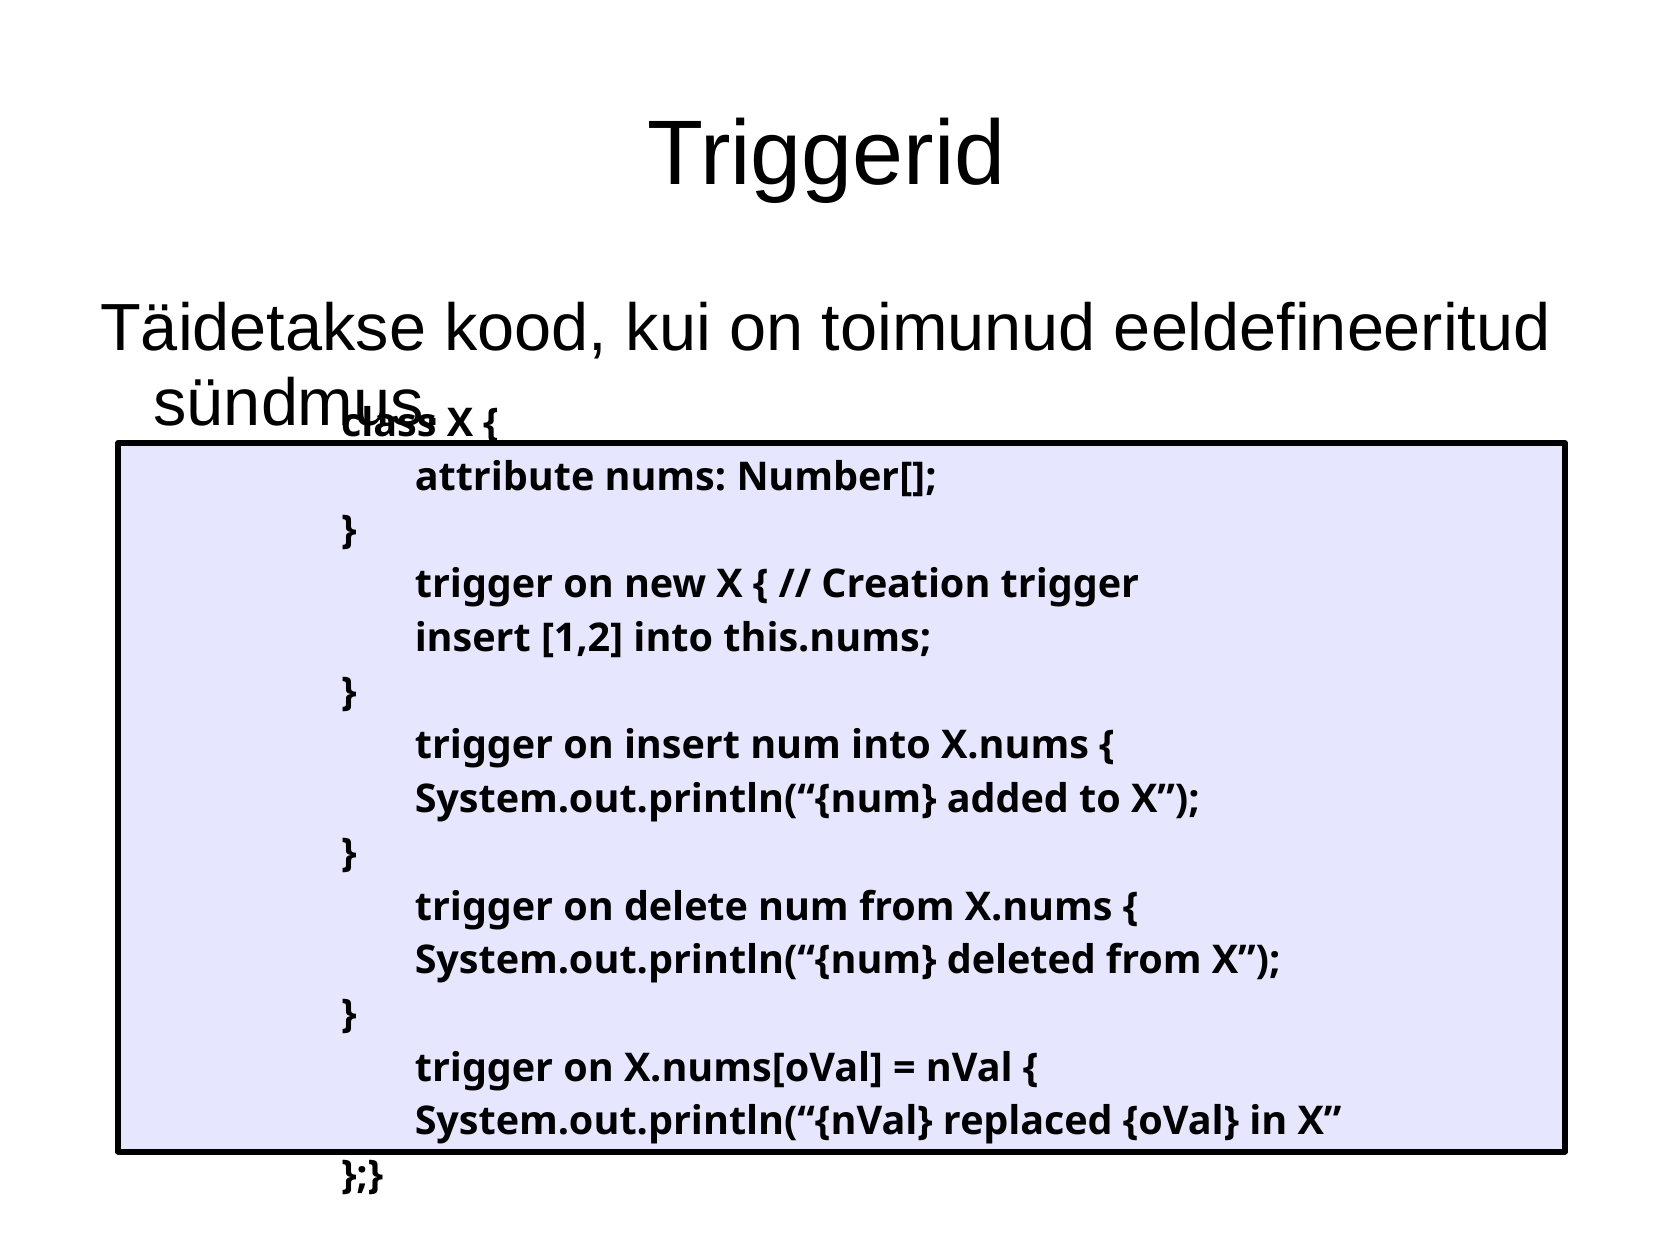

# Triggerid
Täidetakse kood, kui on toimunud eeldefineeritud sündmus.
class X {
	attribute nums: Number[];
}
	trigger on new X { // Creation trigger
	insert [1,2] into this.nums;
}
	trigger on insert num into X.nums {
	System.out.println(“{num} added to X”);
}
	trigger on delete num from X.nums {
	System.out.println(“{num} deleted from X”);
}
	trigger on X.nums[oVal] = nVal {
	System.out.println(“{nVal} replaced {oVal} in X”
};}